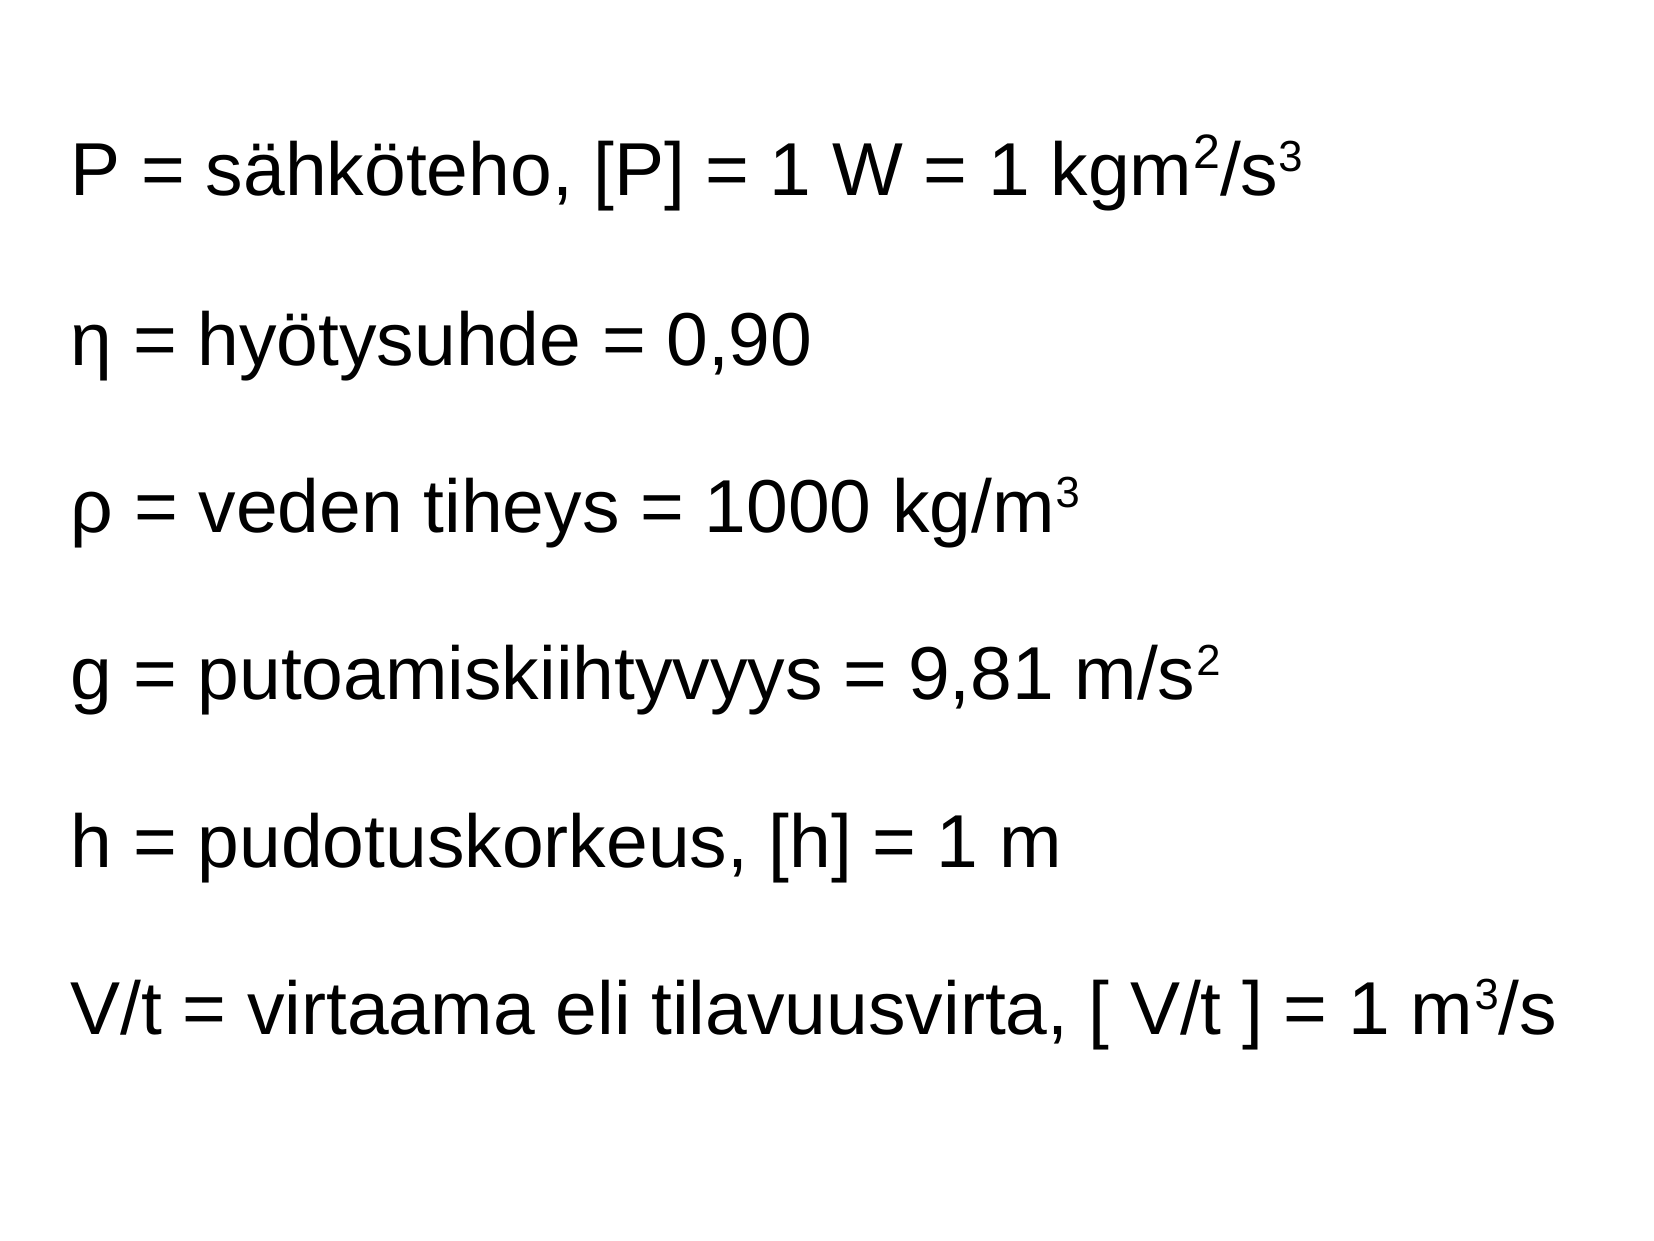

P = sähköteho, [P] = 1 W = 1 kgm2/s3
η = hyötysuhde = 0,90
ρ = veden tiheys = 1000 kg/m3
g = putoamiskiihtyvyys = 9,81 m/s2
h = pudotuskorkeus, [h] = 1 m
V/t = virtaama eli tilavuusvirta, [ V/t ] = 1 m3/s